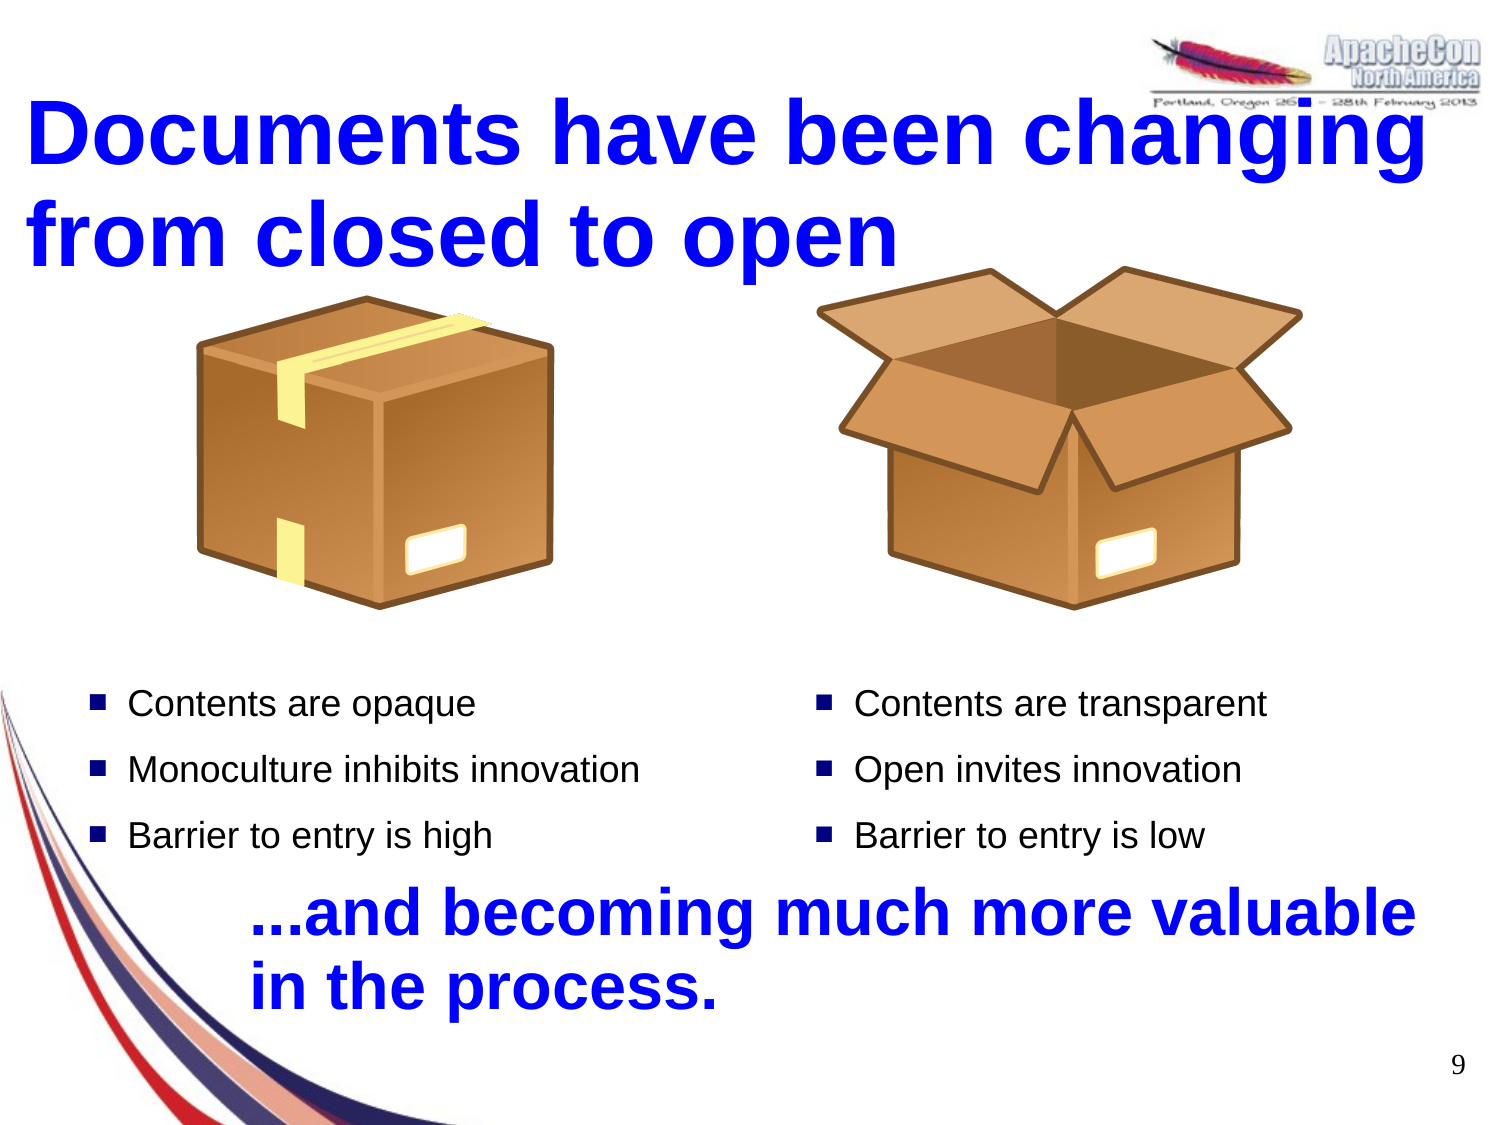

# Documents have been changing from closed to open
Contents are opaque
Monoculture inhibits innovation
Barrier to entry is high
Contents are transparent
Open invites innovation
Barrier to entry is low
...and becoming much more valuable in the process.
9